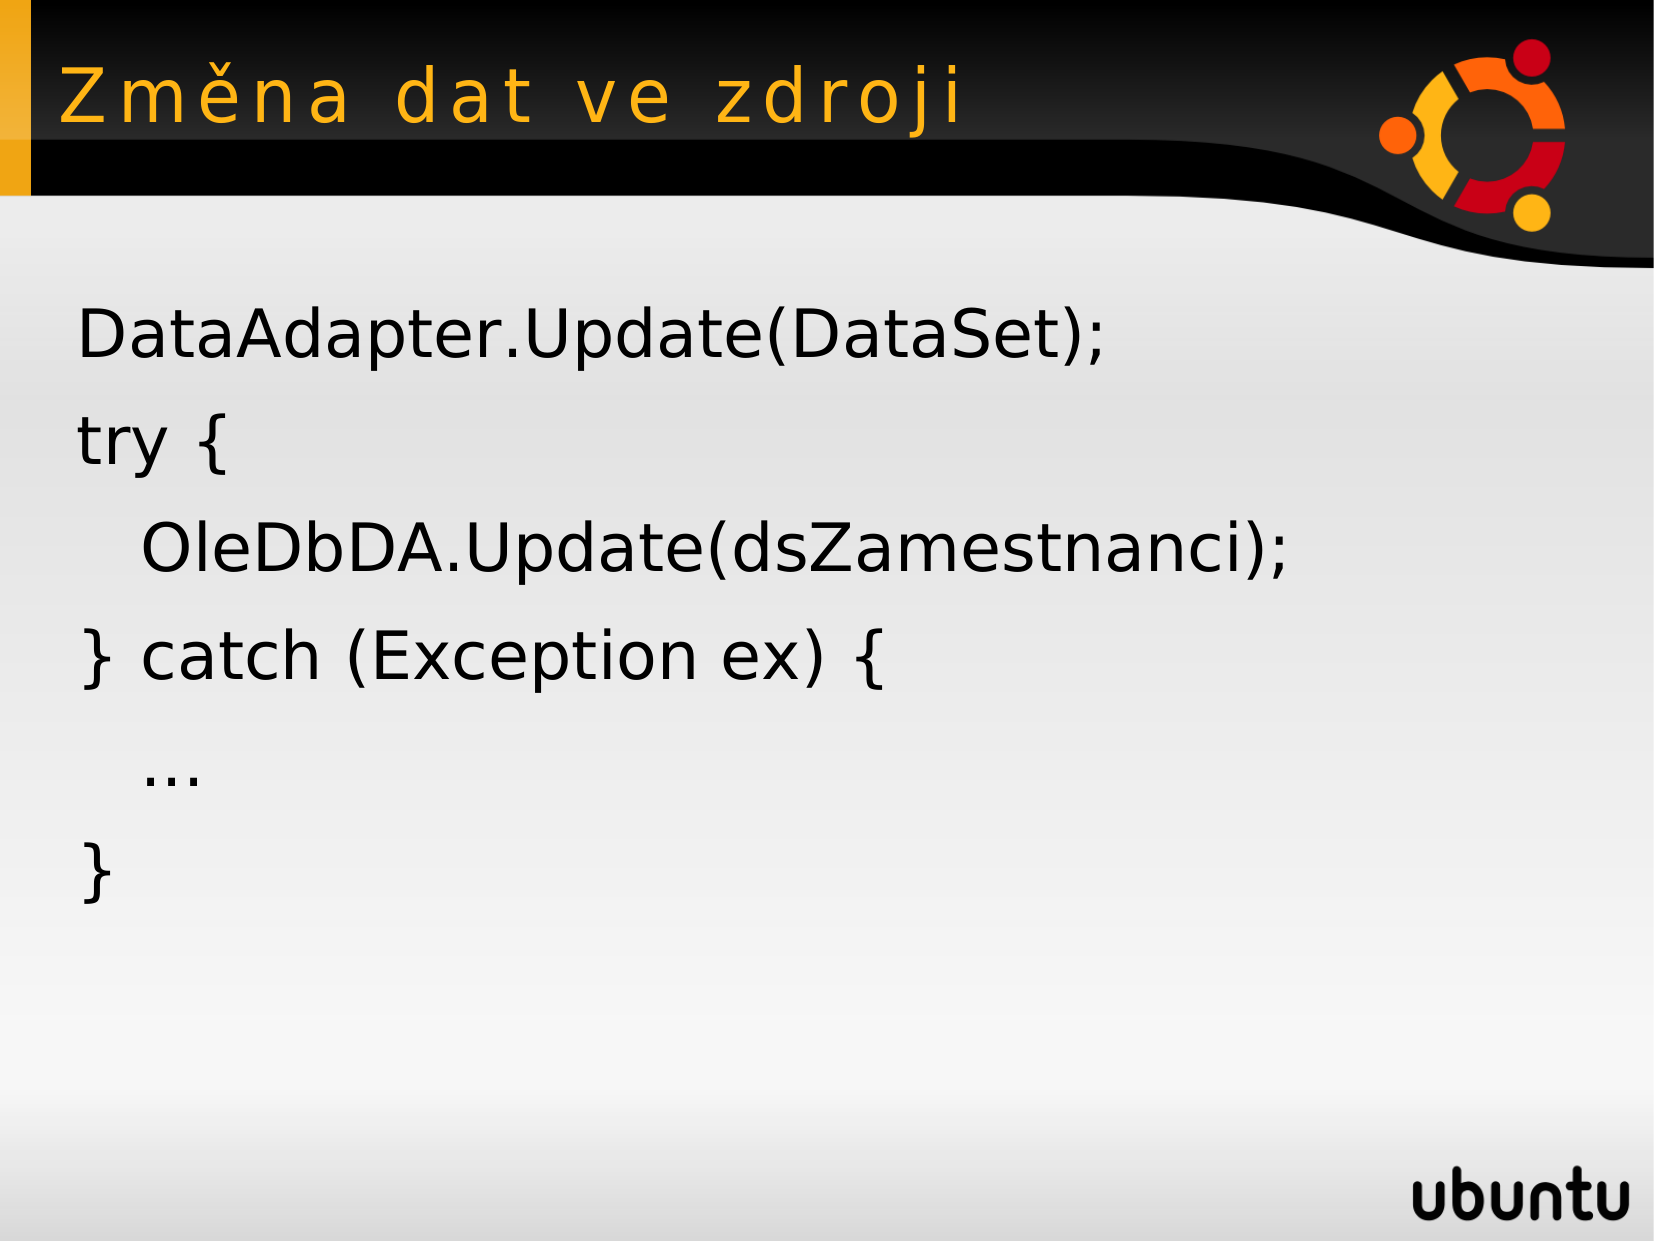

# Změna dat ve zdroji
DataAdapter.Update(DataSet);
try {
 OleDbDA.Update(dsZamestnanci);
} catch (Exception ex) {
 ...
}